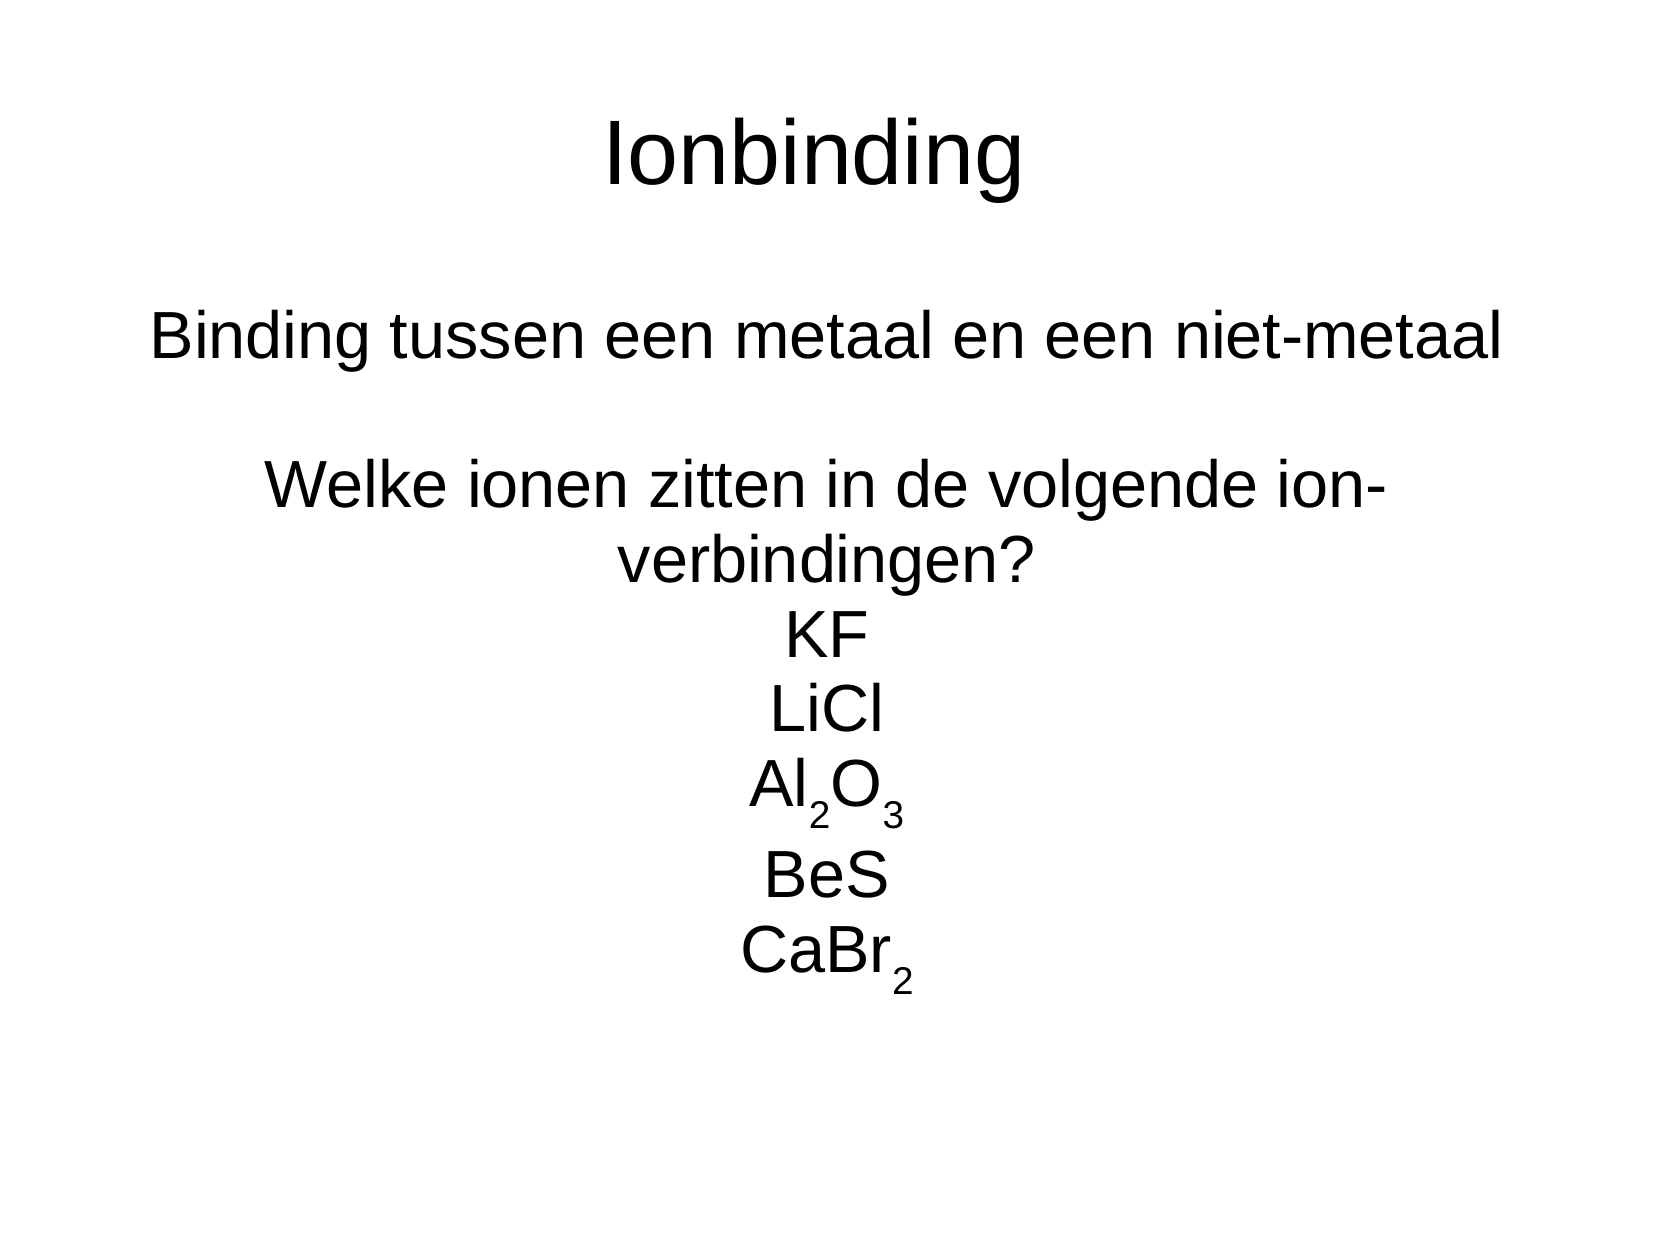

# Ionbinding
Binding tussen een metaal en een niet-metaal
Welke ionen zitten in de volgende ion-verbindingen?
KF
LiCl
Al2O3
BeS
CaBr2